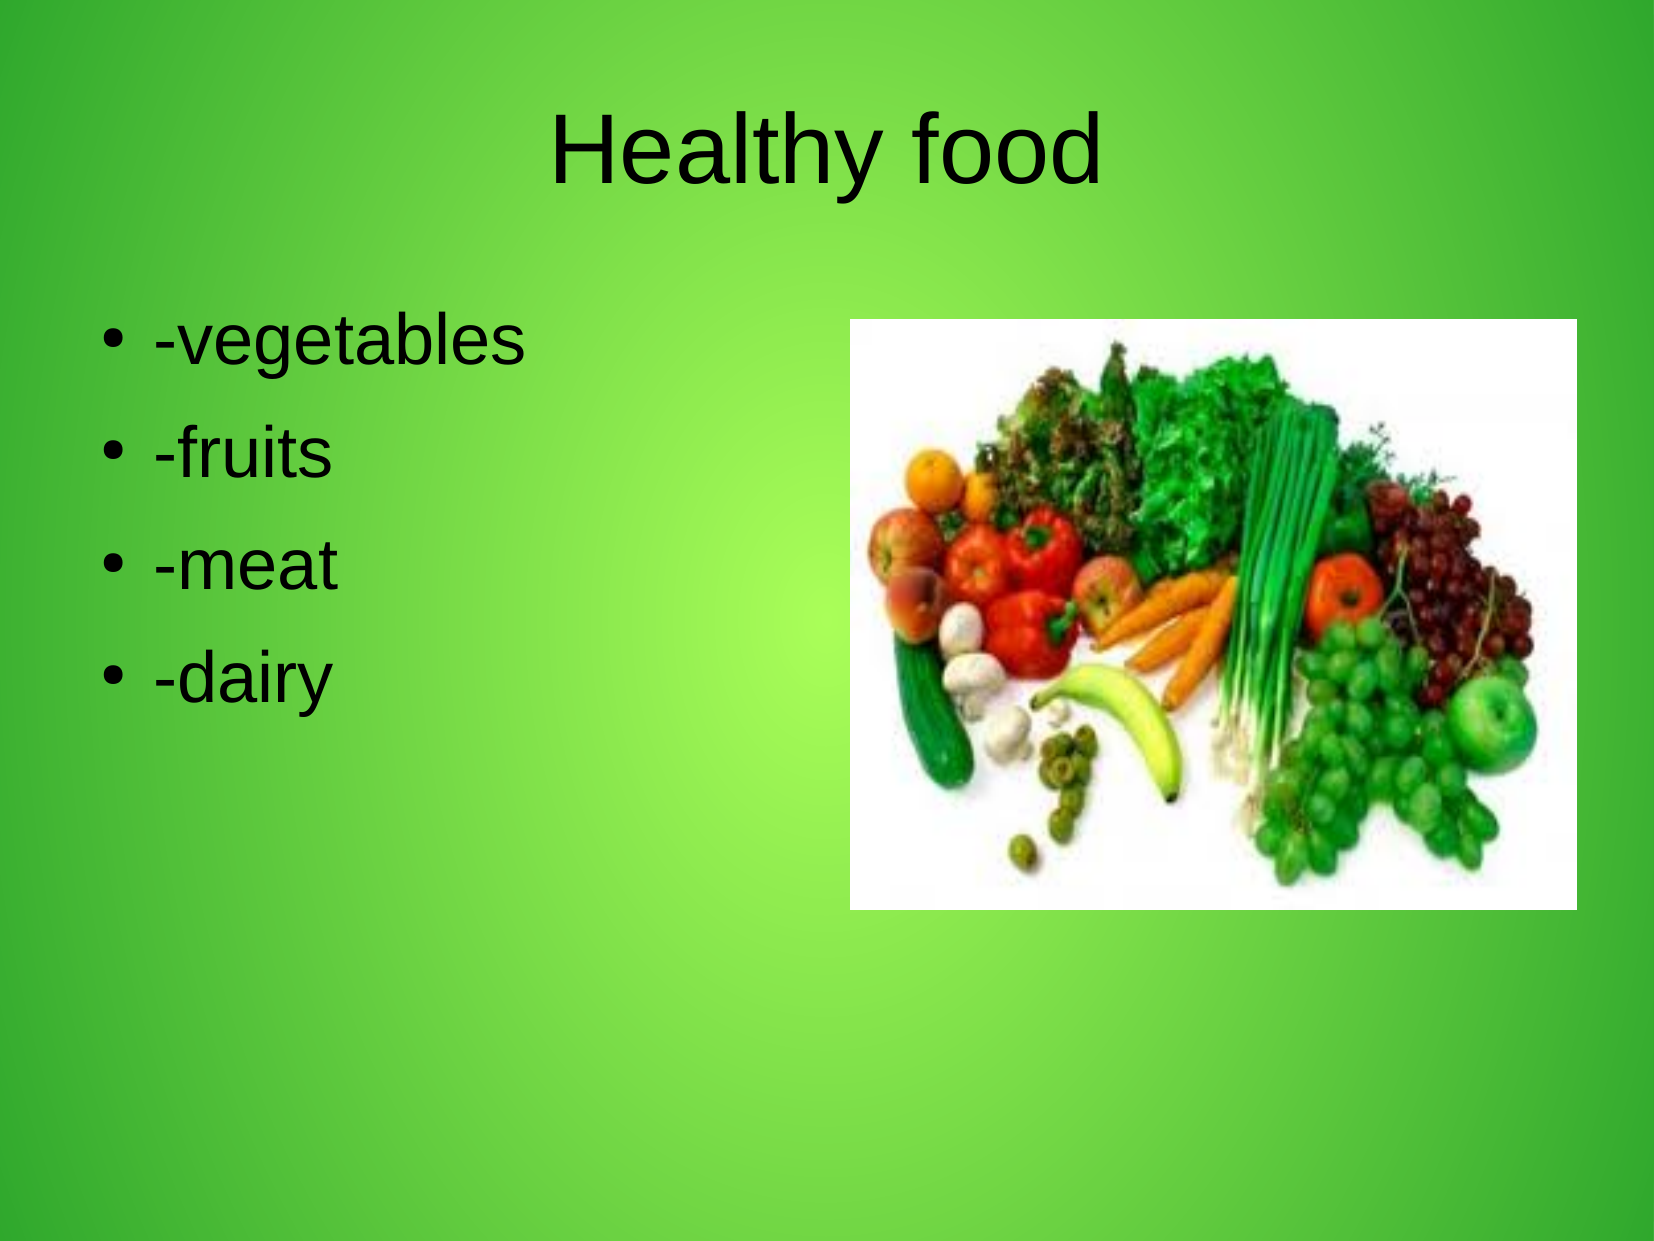

# Healthy food
-vegetables
-fruits
-meat
-dairy